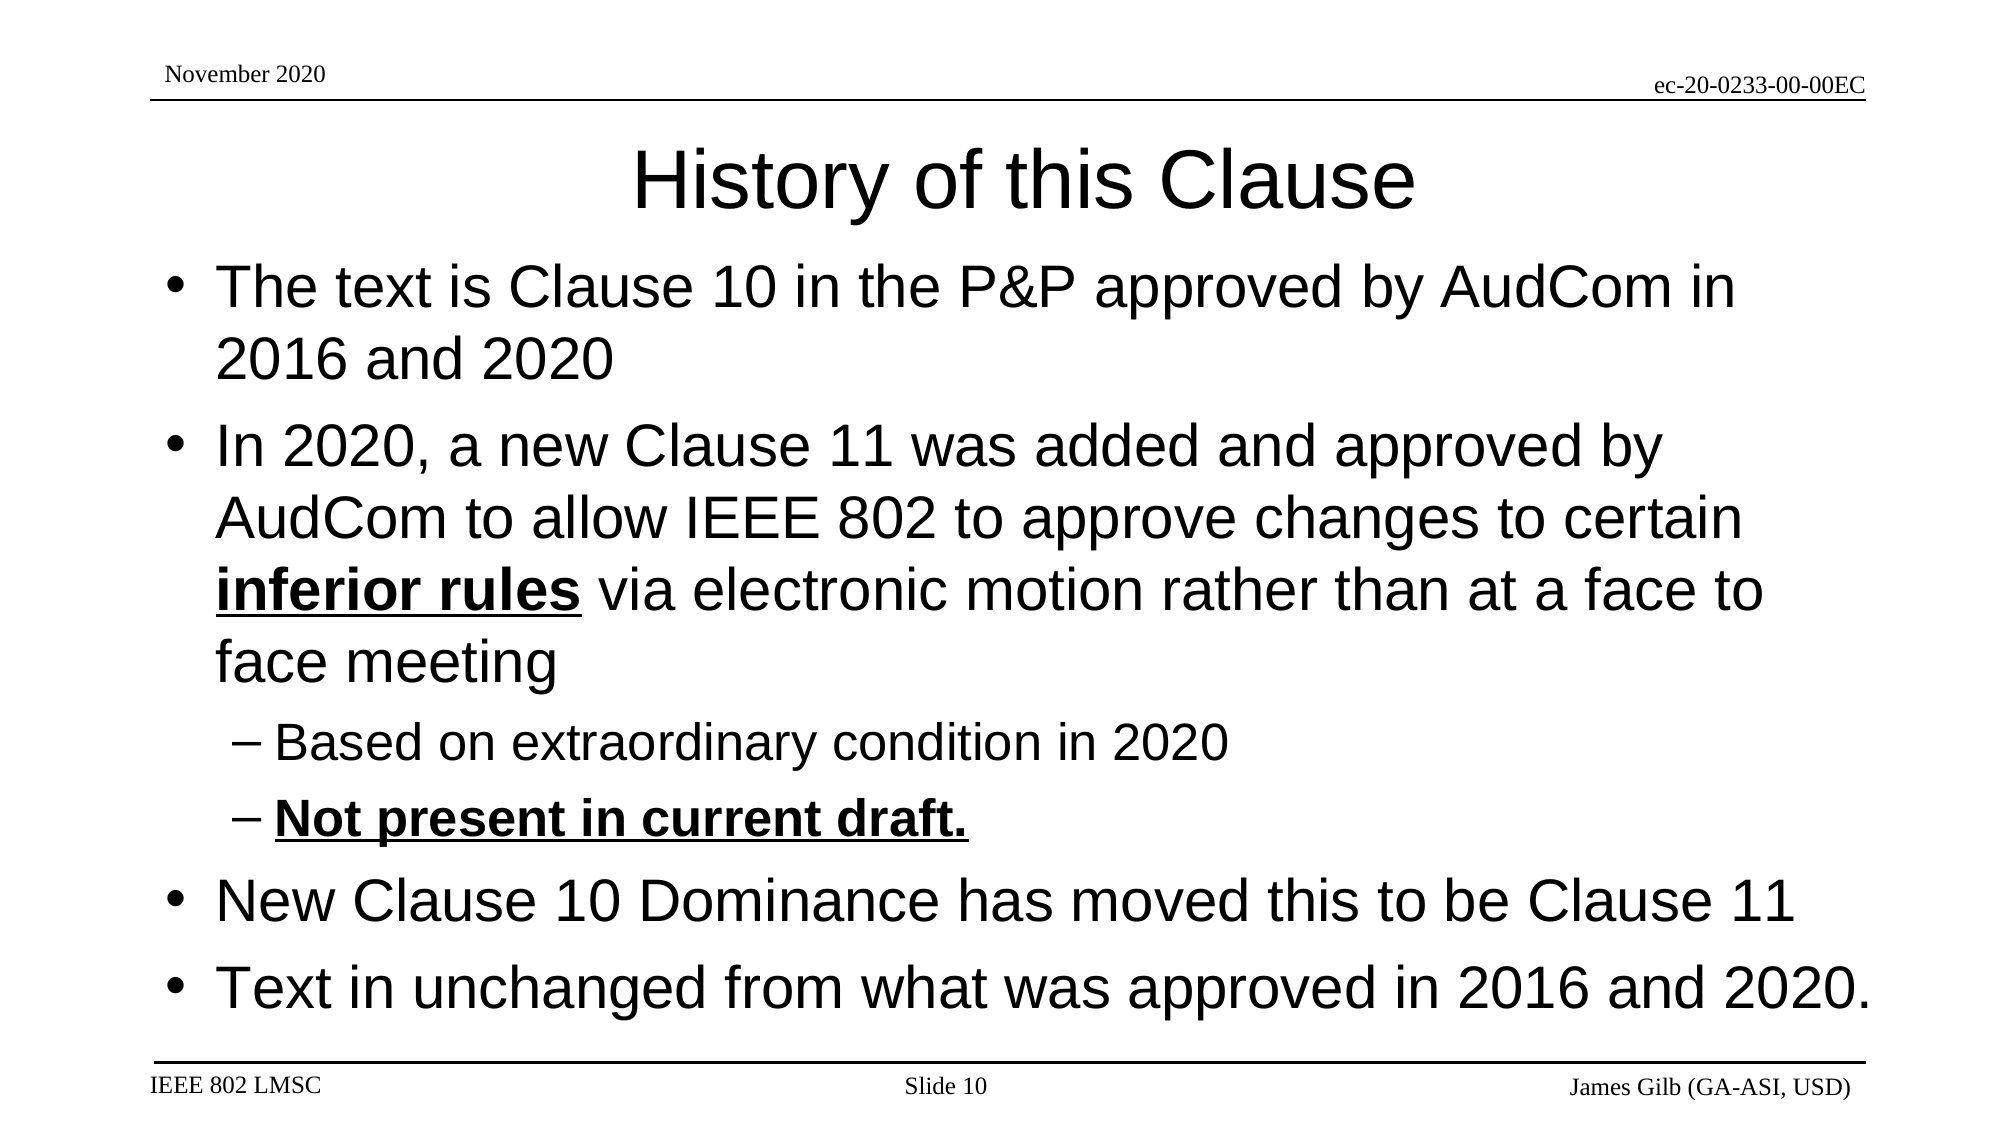

# History of this Clause
The text is Clause 10 in the P&P approved by AudCom in 2016 and 2020
In 2020, a new Clause 11 was added and approved by AudCom to allow IEEE 802 to approve changes to certain inferior rules via electronic motion rather than at a face to face meeting
Based on extraordinary condition in 2020
Not present in current draft.
New Clause 10 Dominance has moved this to be Clause 11
Text in unchanged from what was approved in 2016 and 2020.
10